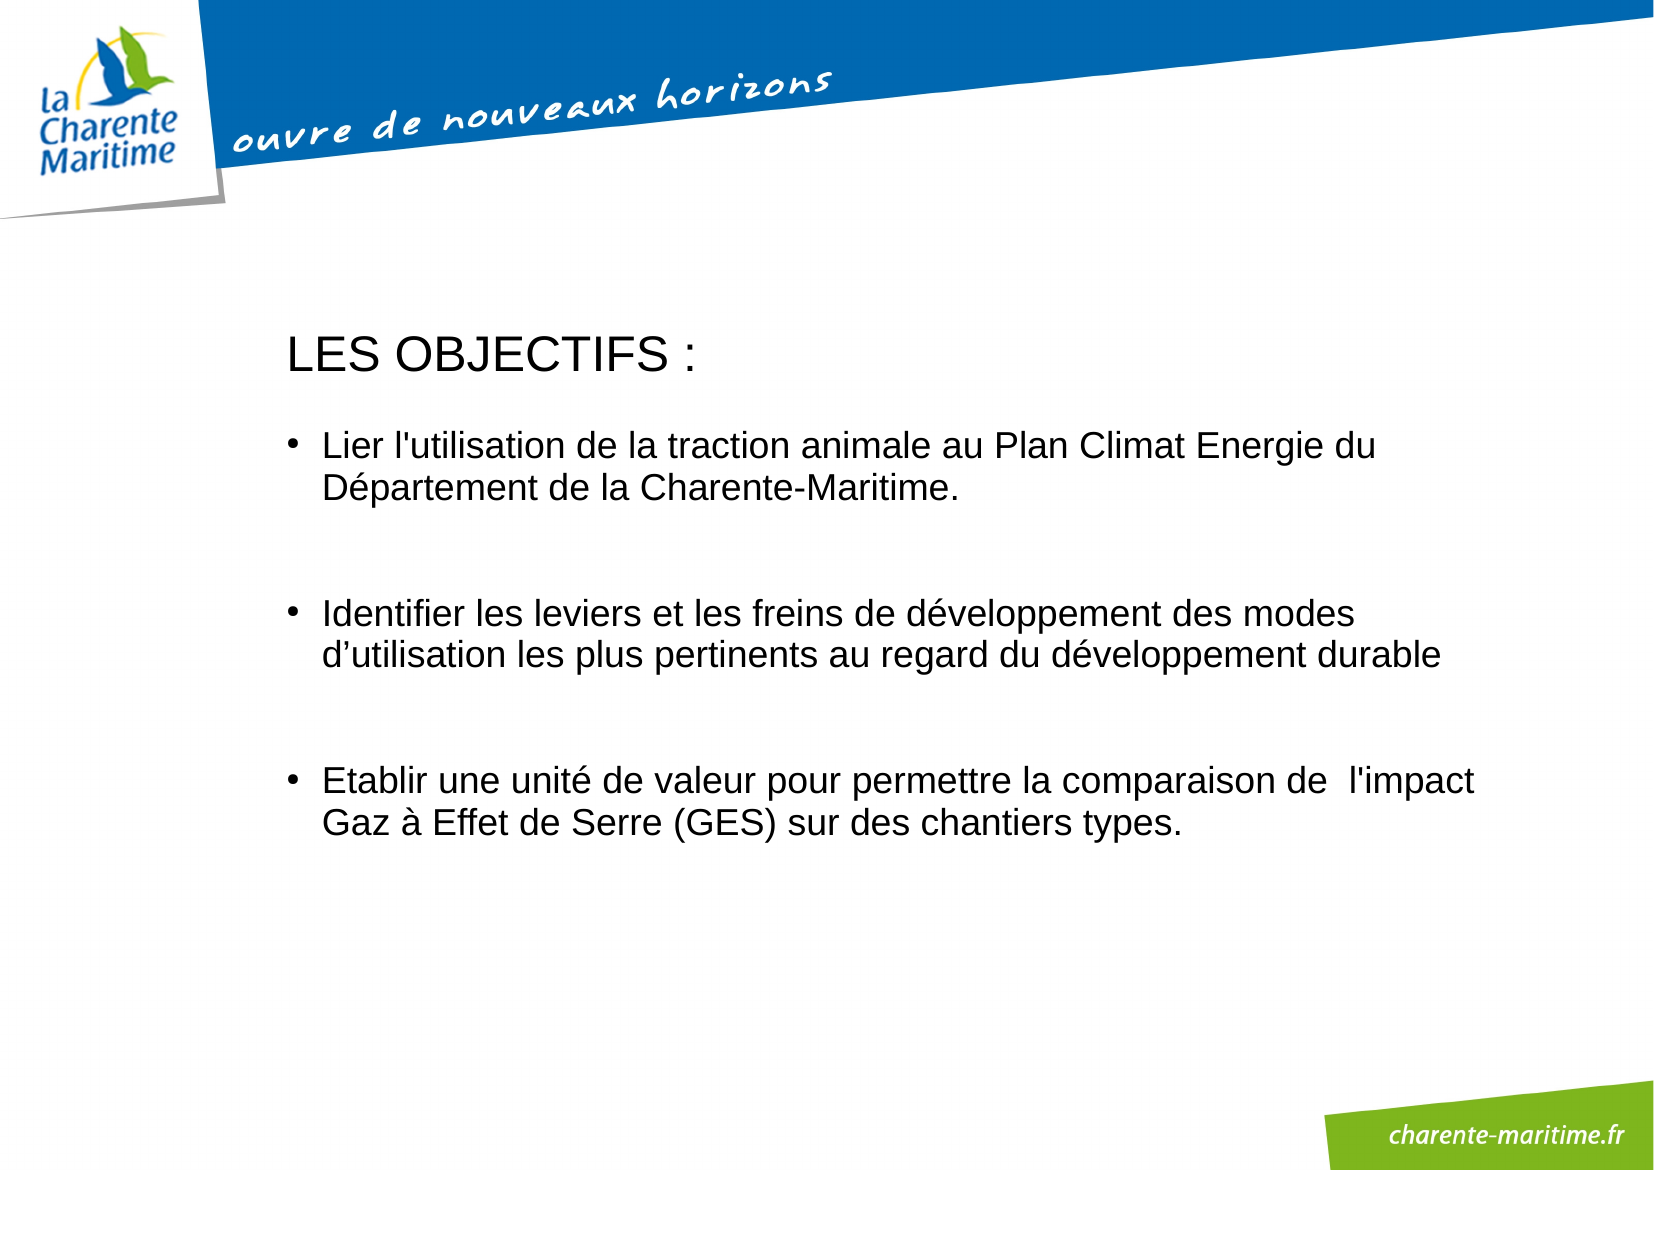

LES OBJECTIFS :
Lier l'utilisation de la traction animale au Plan Climat Energie du Département de la Charente-Maritime.
Identifier les leviers et les freins de développement des modes d’utilisation les plus pertinents au regard du développement durable
Etablir une unité de valeur pour permettre la comparaison de l'impact Gaz à Effet de Serre (GES) sur des chantiers types.
3